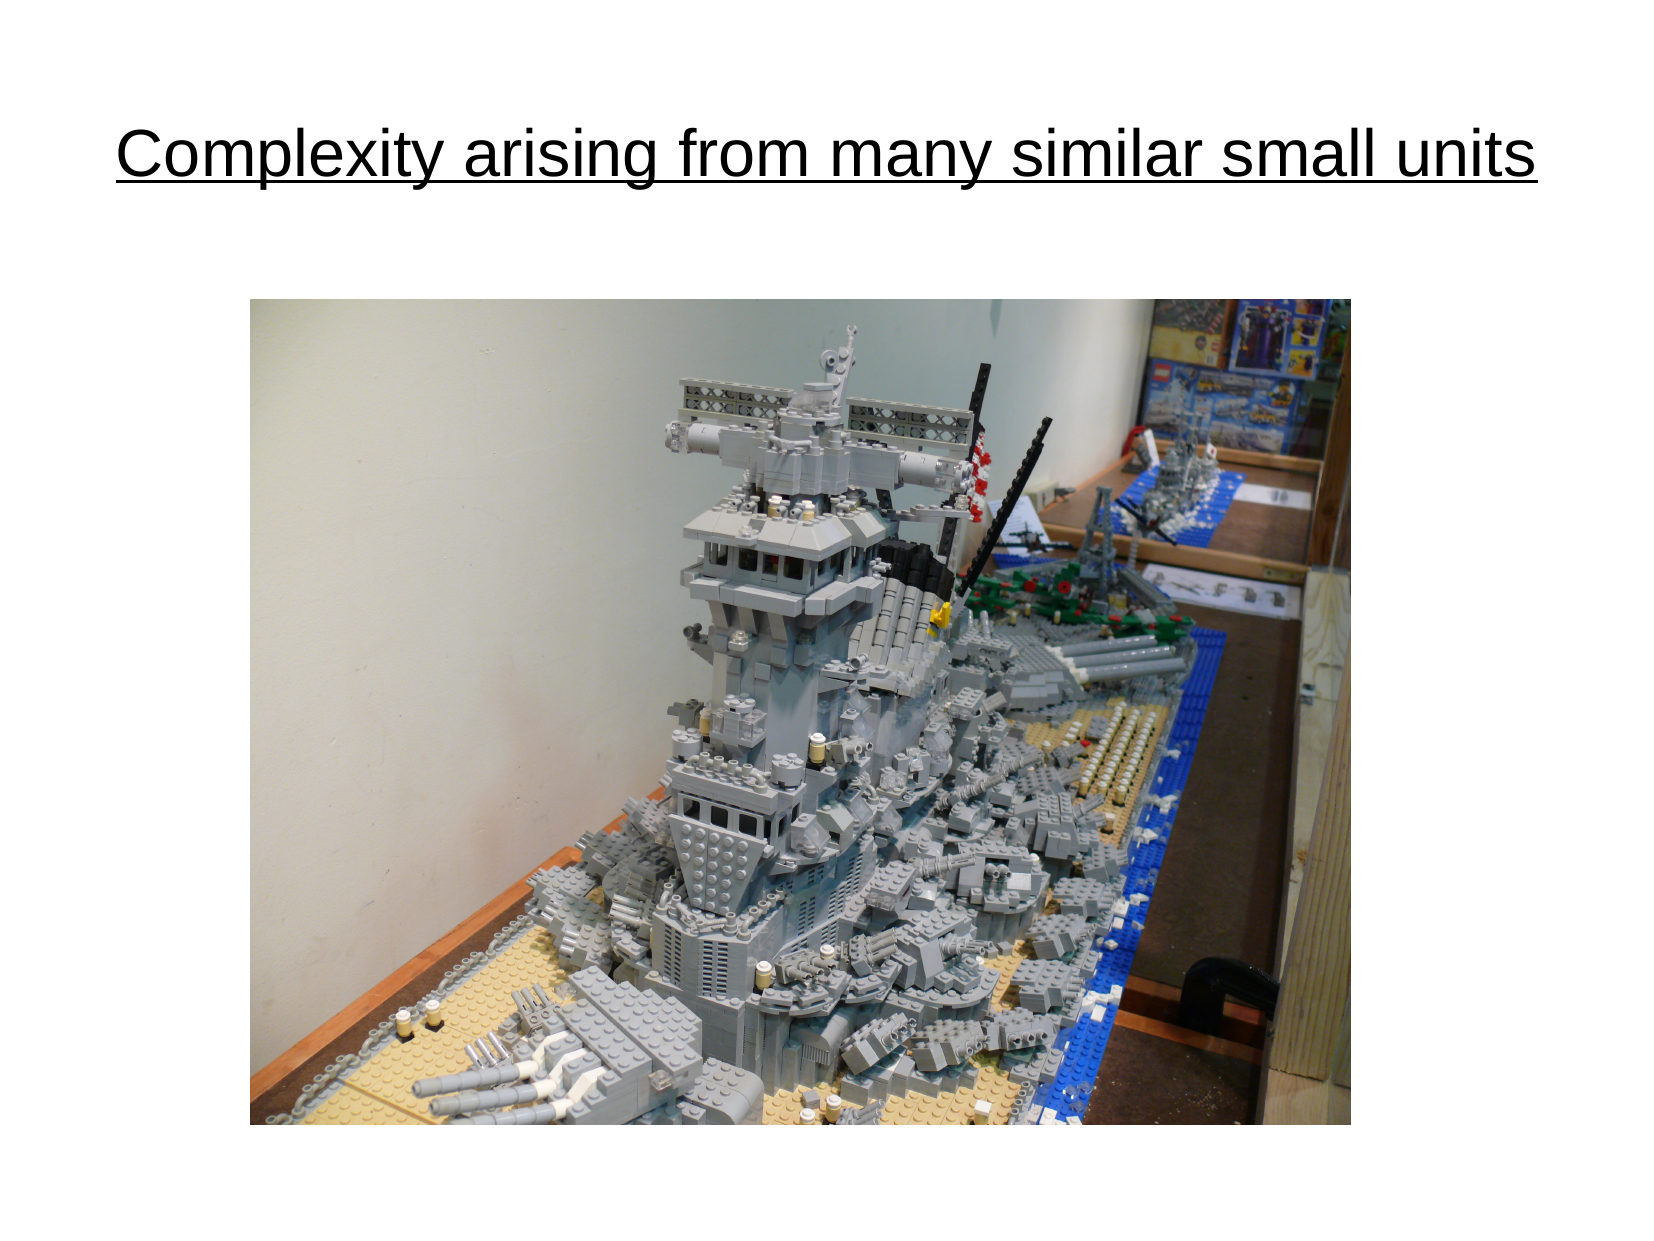

# Complexity arising from many similar small units